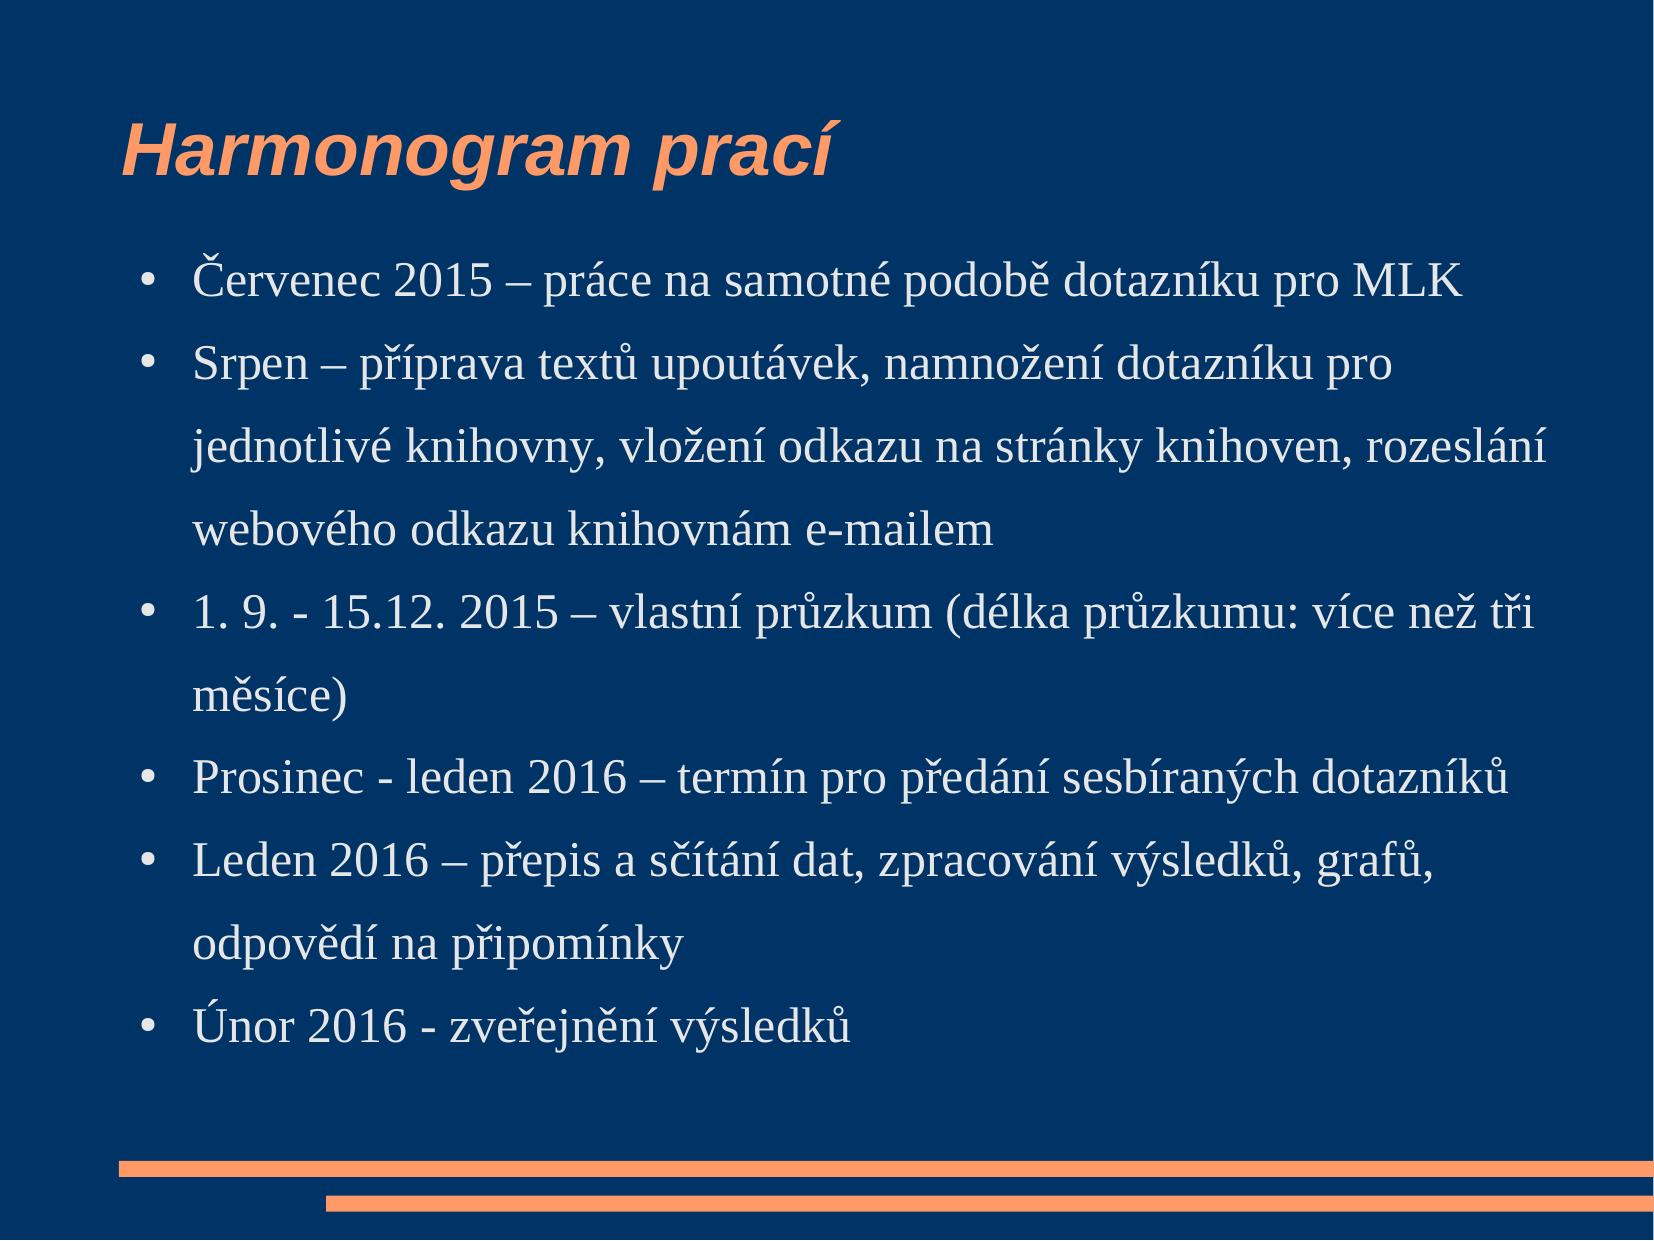

# Harmonogram prací
Červenec 2015 – práce na samotné podobě dotazníku pro MLK
Srpen – příprava textů upoutávek, namnožení dotazníku pro jednotlivé knihovny, vložení odkazu na stránky knihoven, rozeslání webového odkazu knihovnám e-mailem
1. 9. - 15.12. 2015 – vlastní průzkum (délka průzkumu: více než tři měsíce)
Prosinec - leden 2016 – termín pro předání sesbíraných dotazníků
Leden 2016 – přepis a sčítání dat, zpracování výsledků, grafů, odpovědí na připomínky
Únor 2016 - zveřejnění výsledků